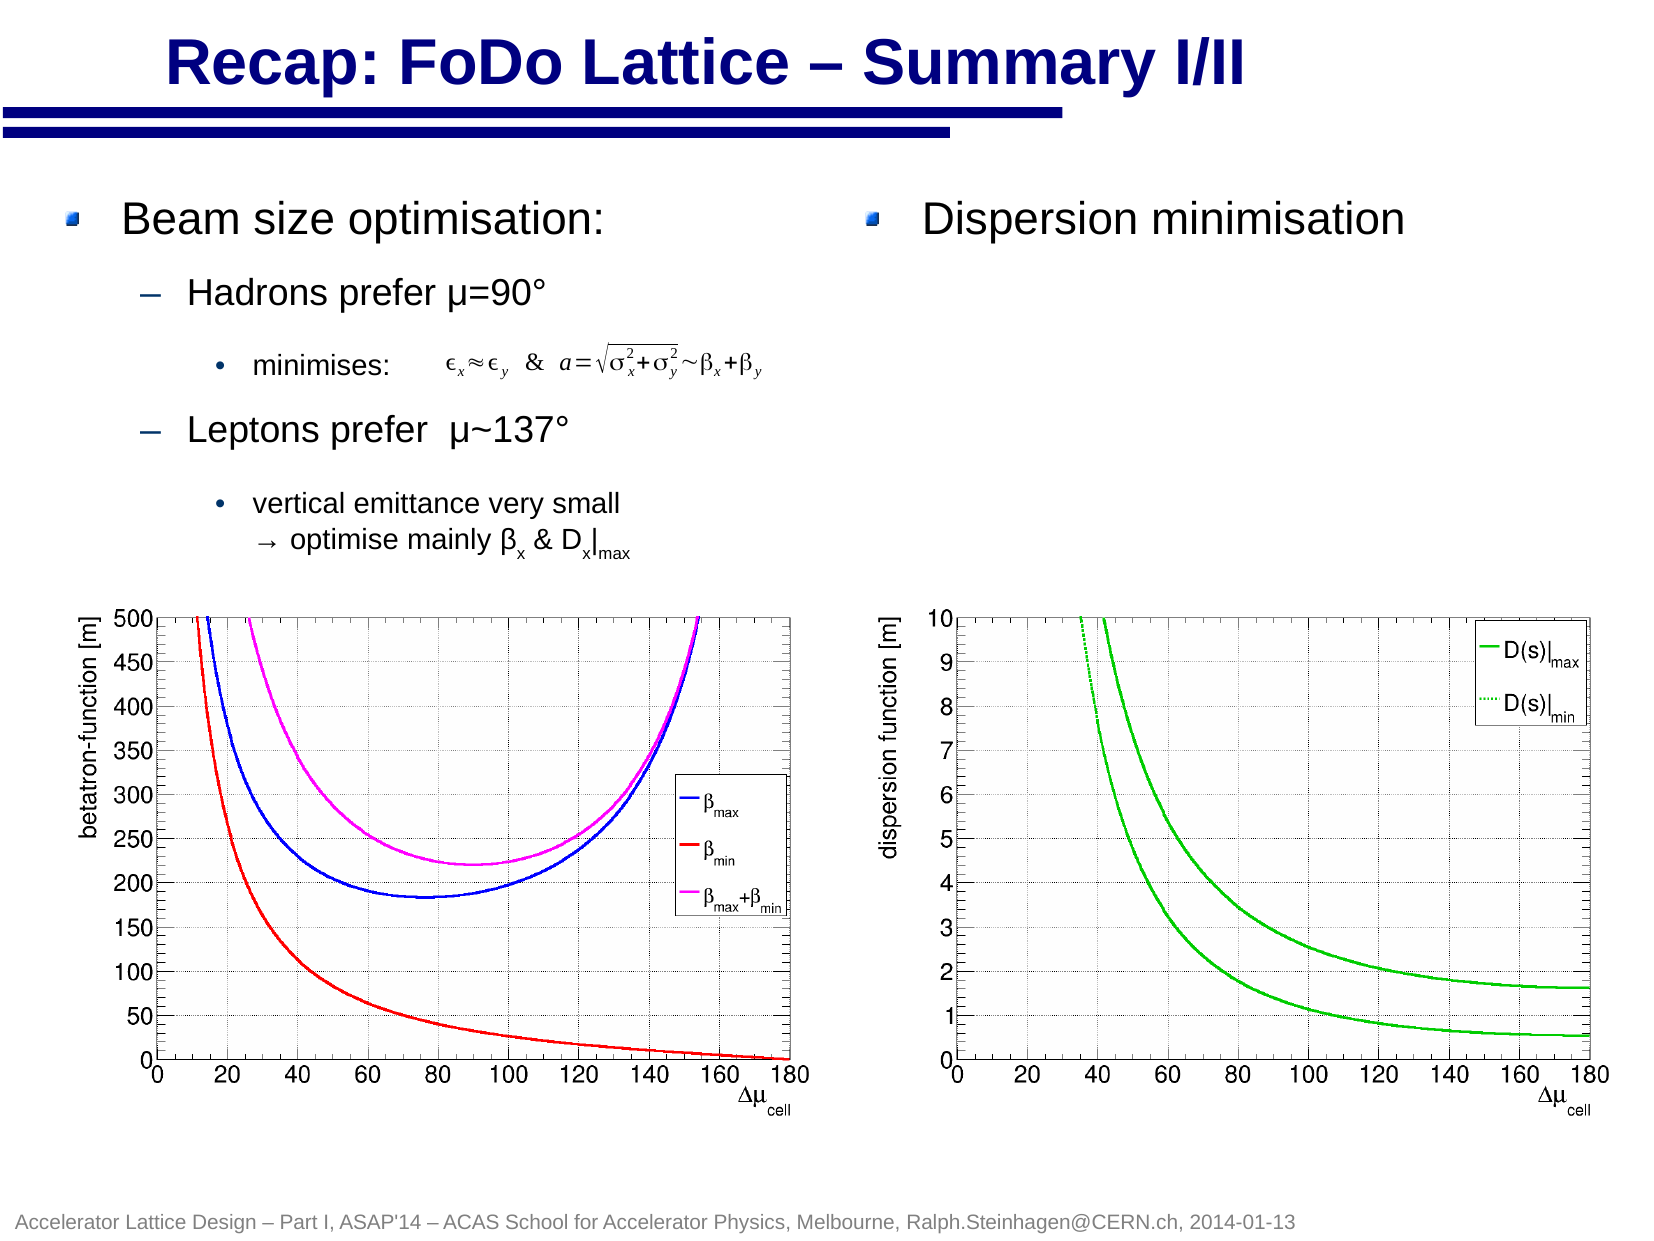

# Recap: FoDo Lattice – Summary I/II
Beam size optimisation:
Hadrons prefer μ=90°
minimises:
Leptons prefer μ~137°
vertical emittance very small 		→ optimise mainly βx & Dx|max
Dispersion minimisation